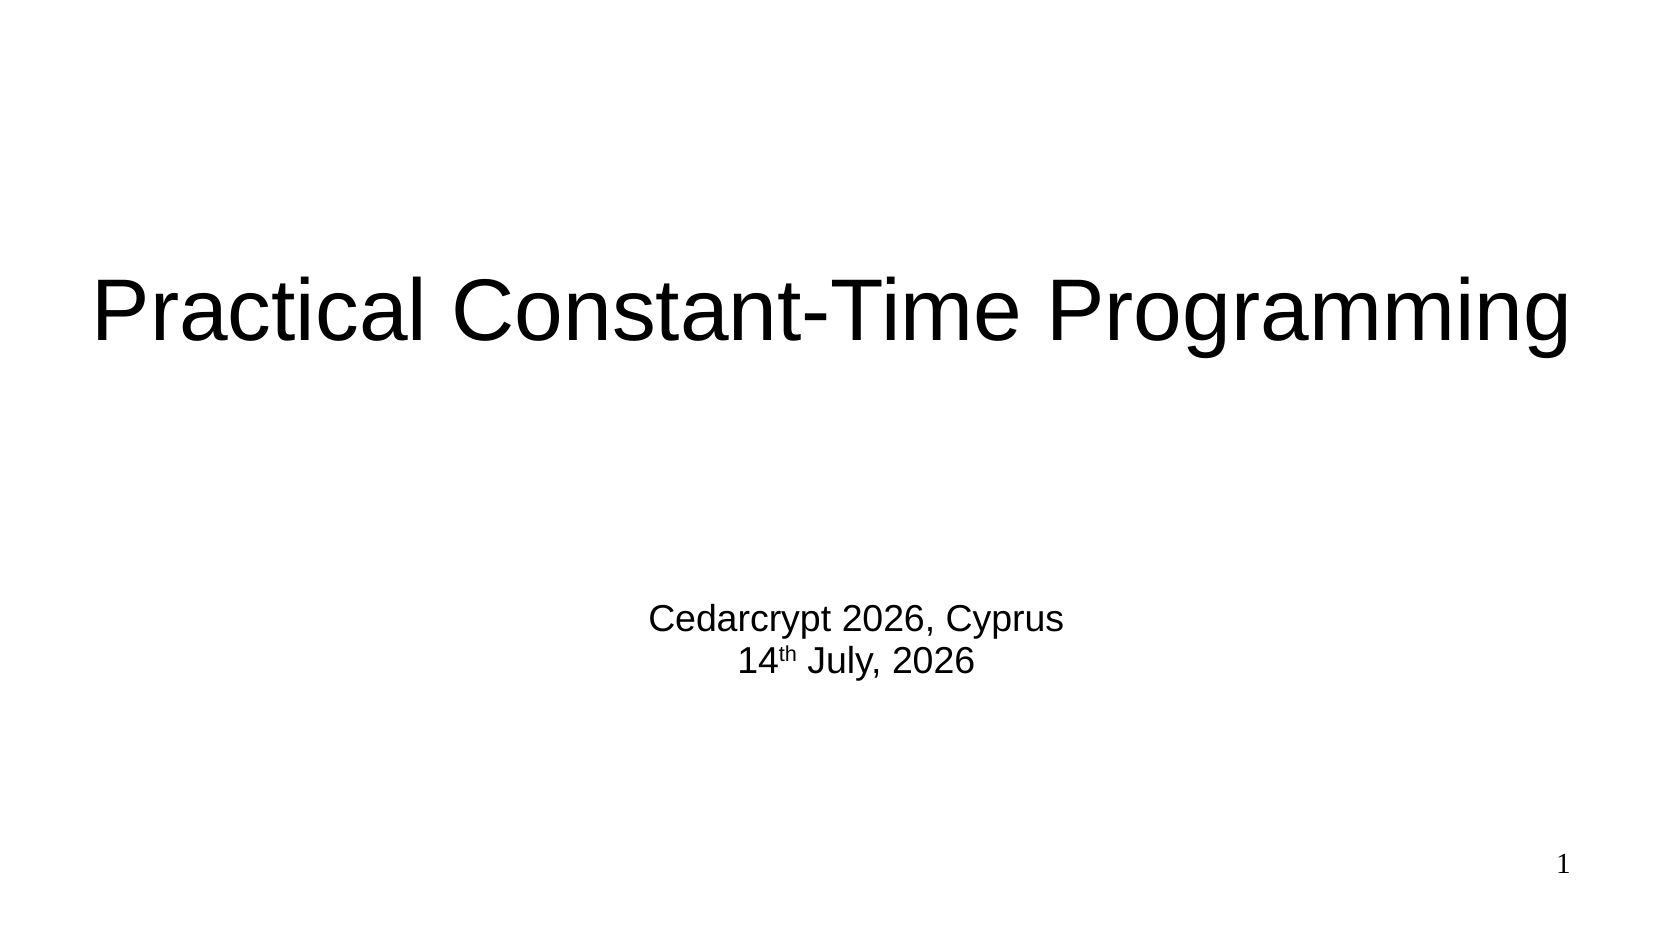

# Practical Constant-Time Programming
Cedarcrypt 2026, Cyprus
14th July, 2026
1